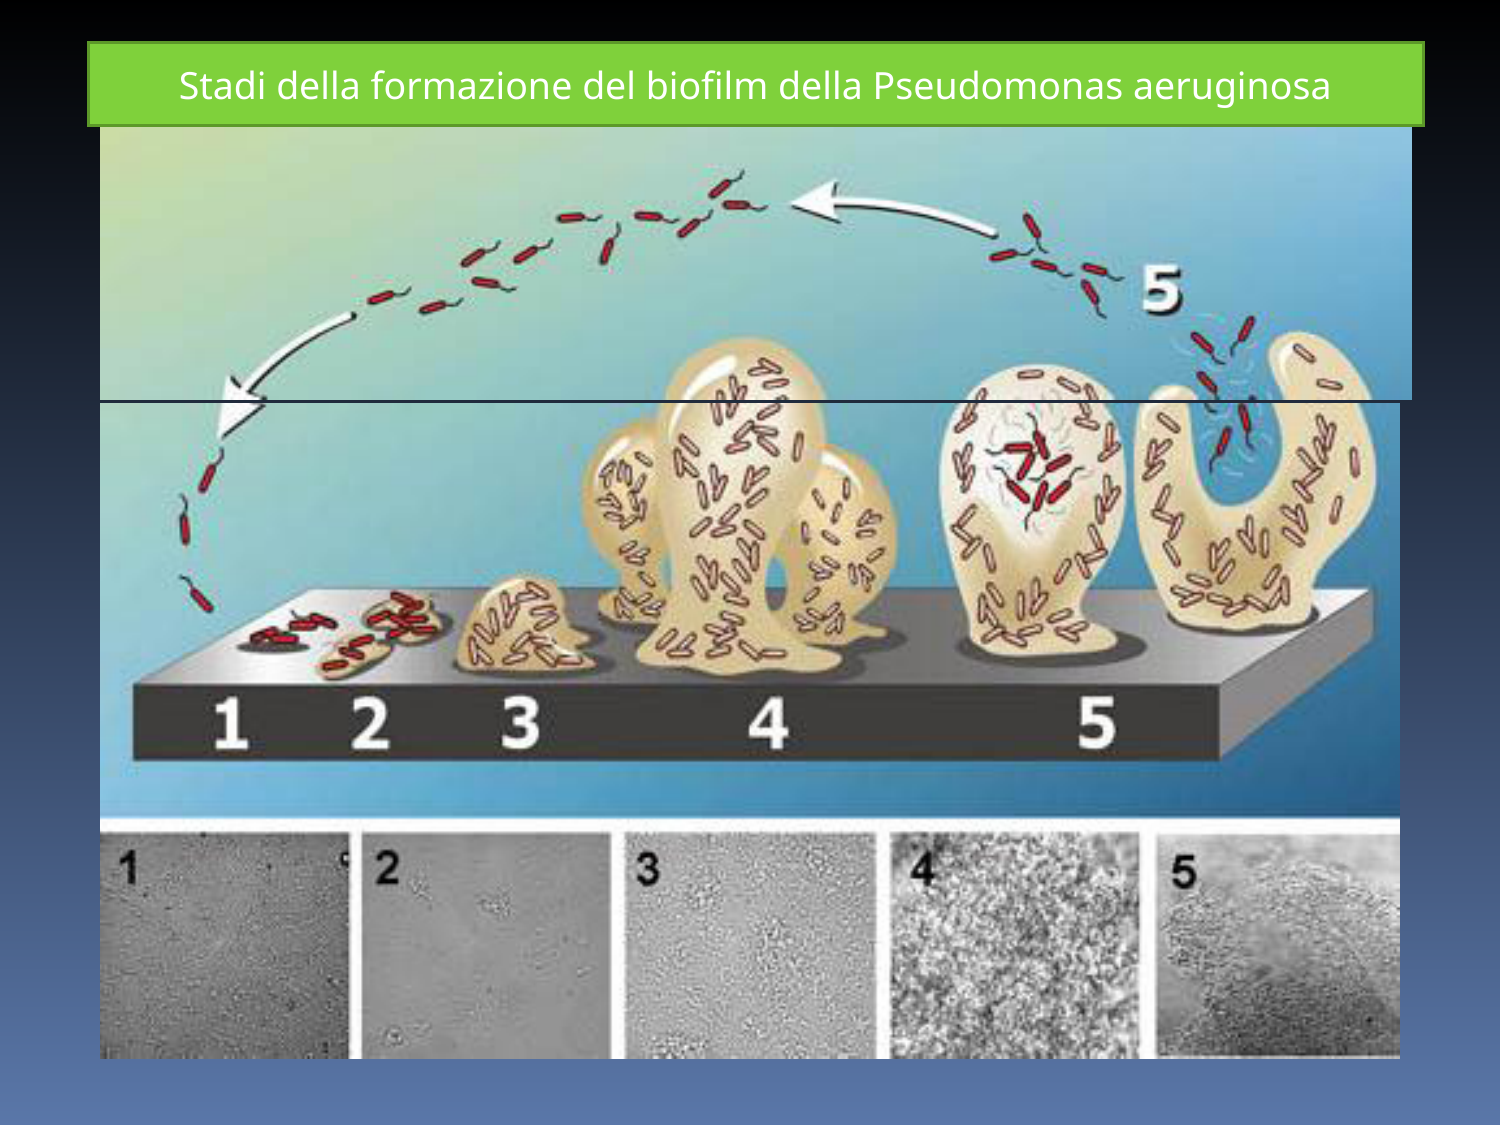

Stadi della formazione del biofilm della Pseudomonas aeruginosa